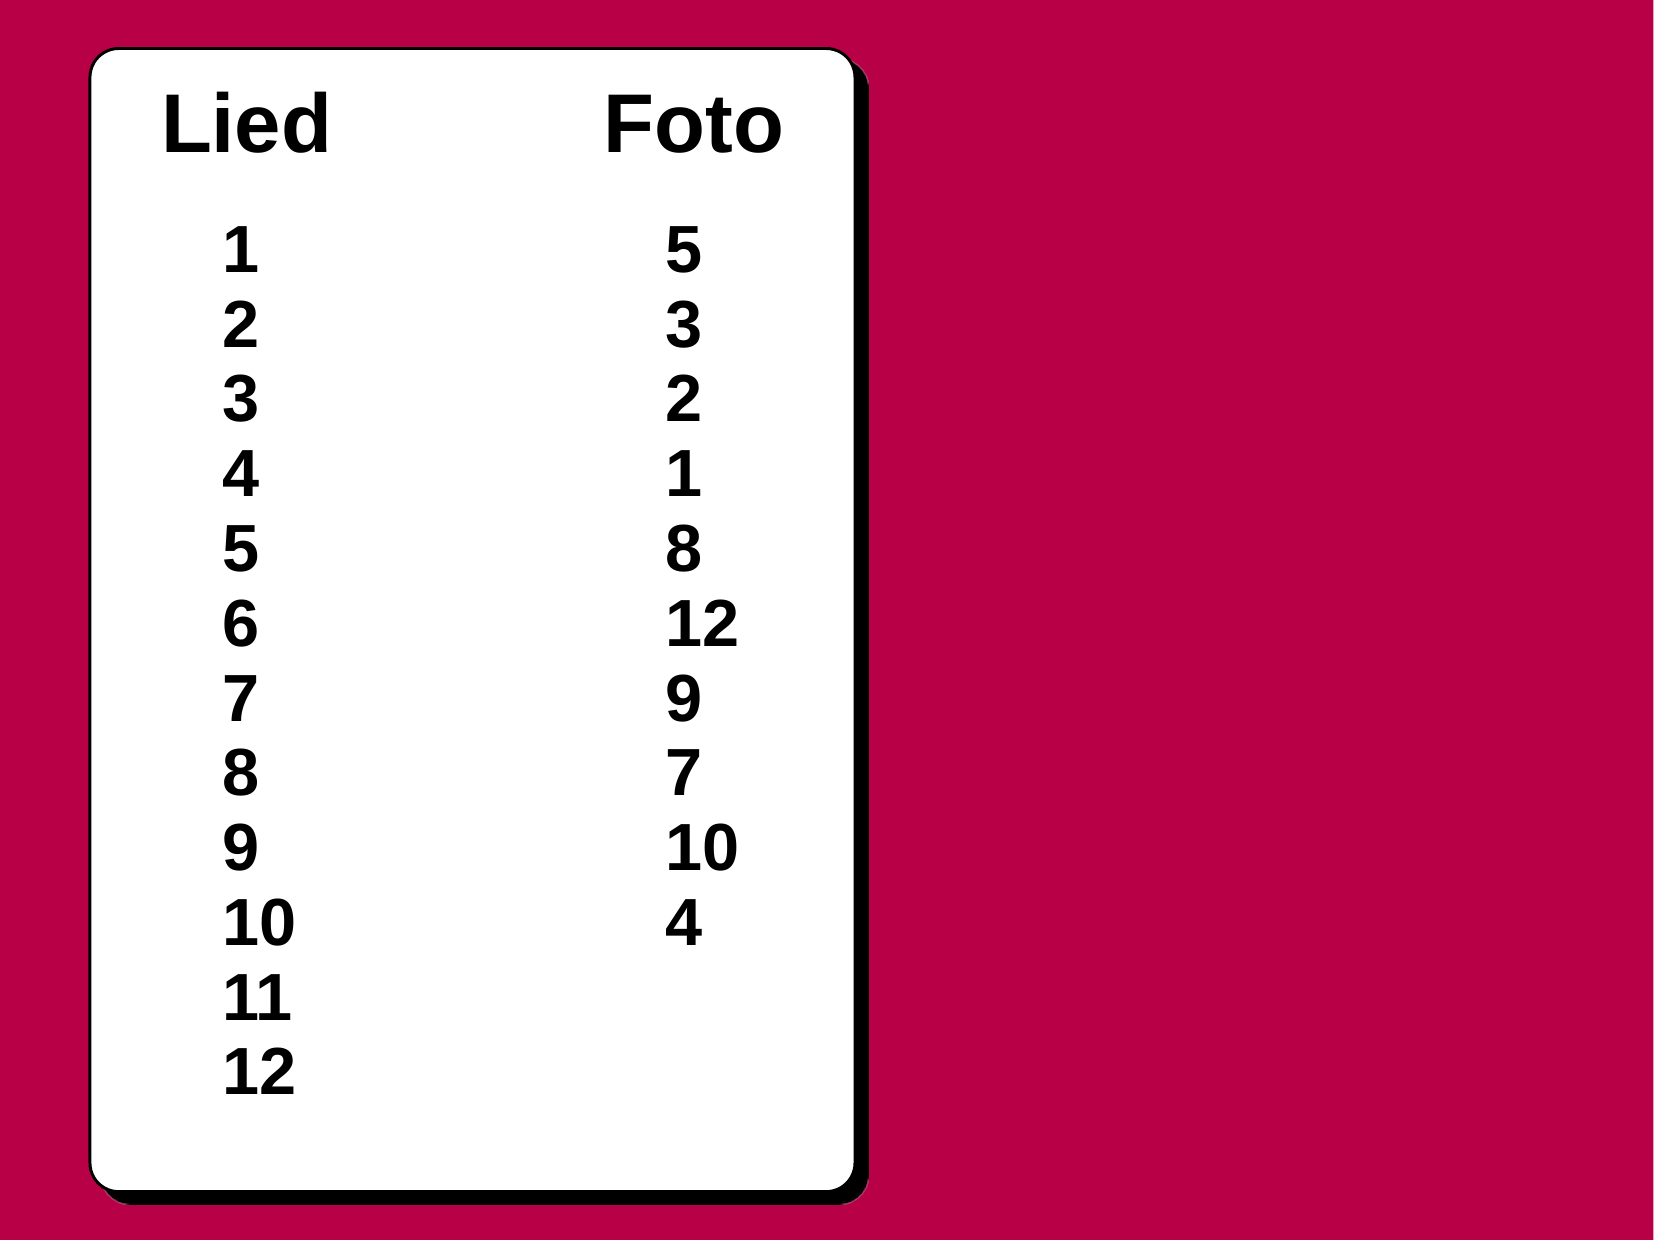

Lied				Foto
1						5
2						3
3						2
4						1
5						8
6						12
7						9
8						7
9						10
10					4
11
12